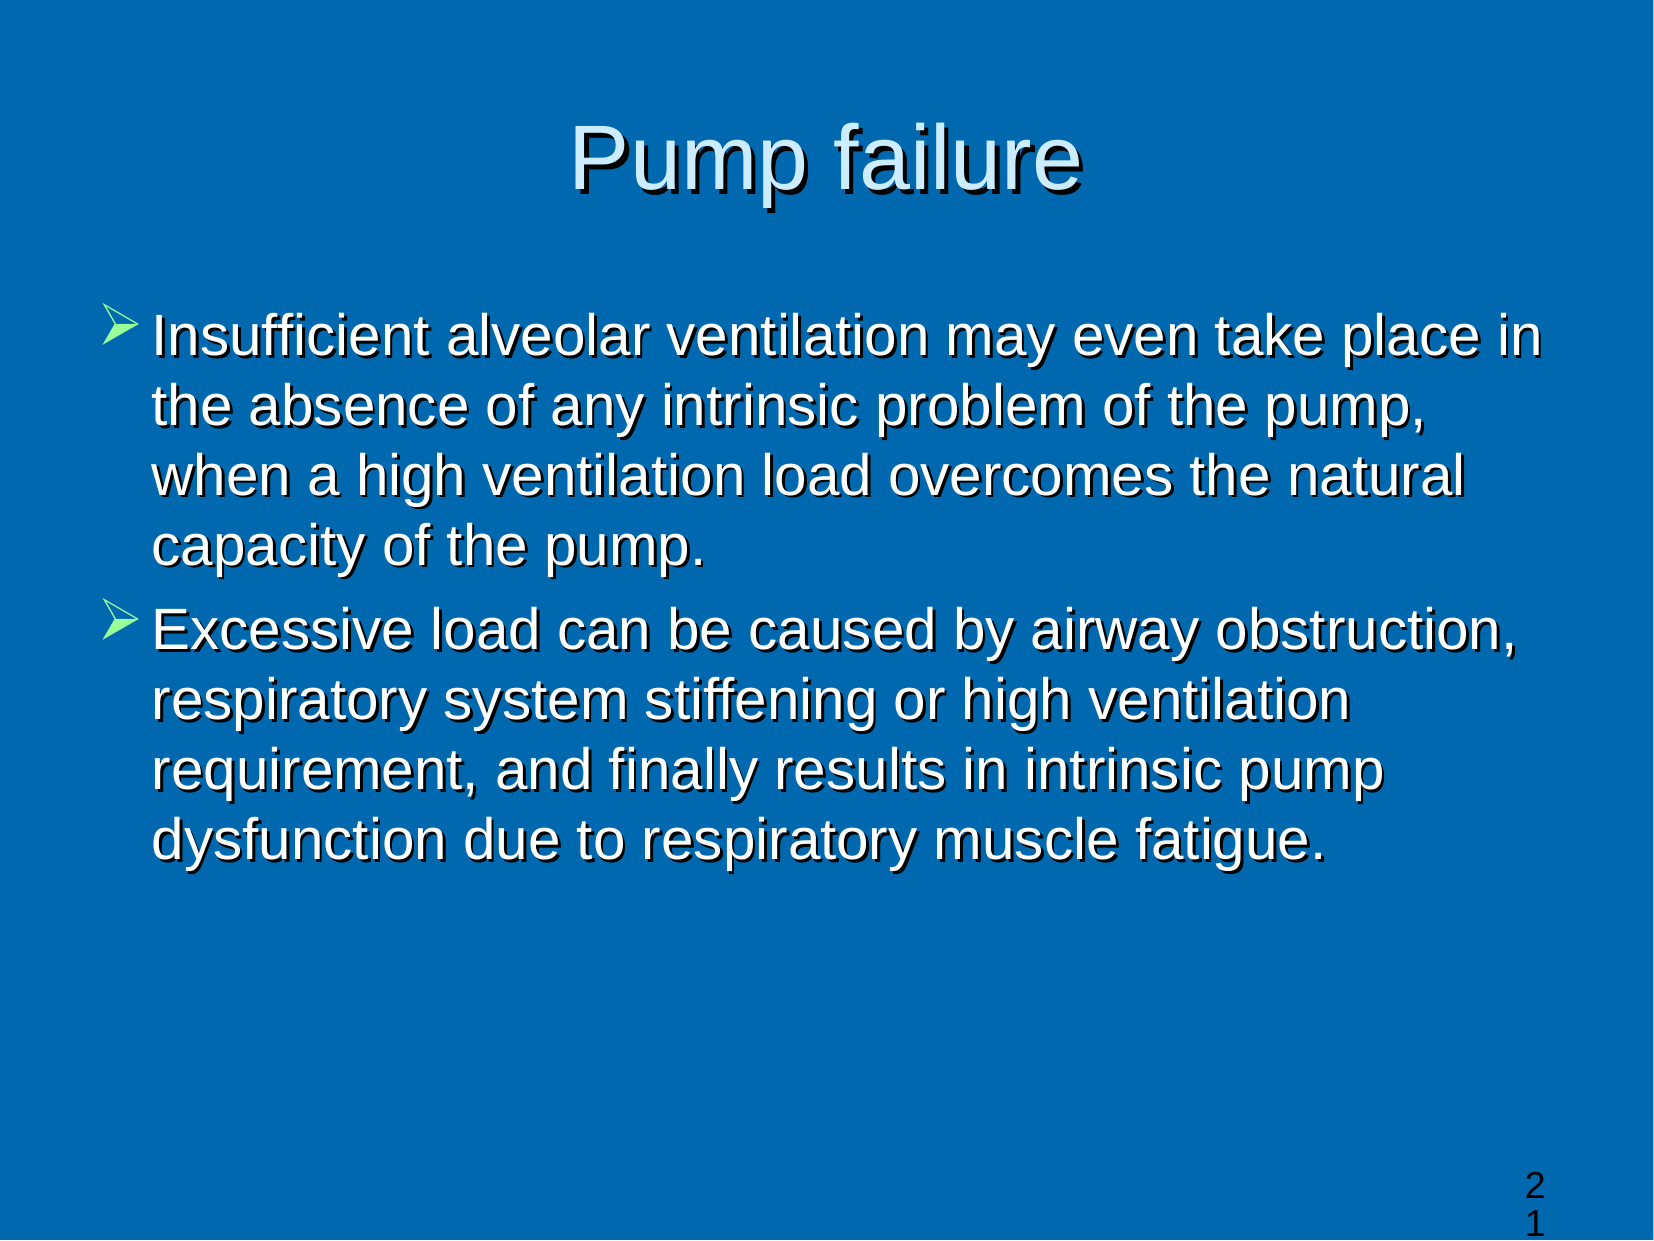

Pump failure
Insufficient alveolar ventilation may even take place in the absence of any intrinsic problem of the pump, when a high ventilation load overcomes the natural capacity of the pump.
Excessive load can be caused by airway obstruction, respiratory system stiffening or high ventilation requirement, and finally results in intrinsic pump dysfunction due to respiratory muscle fatigue.